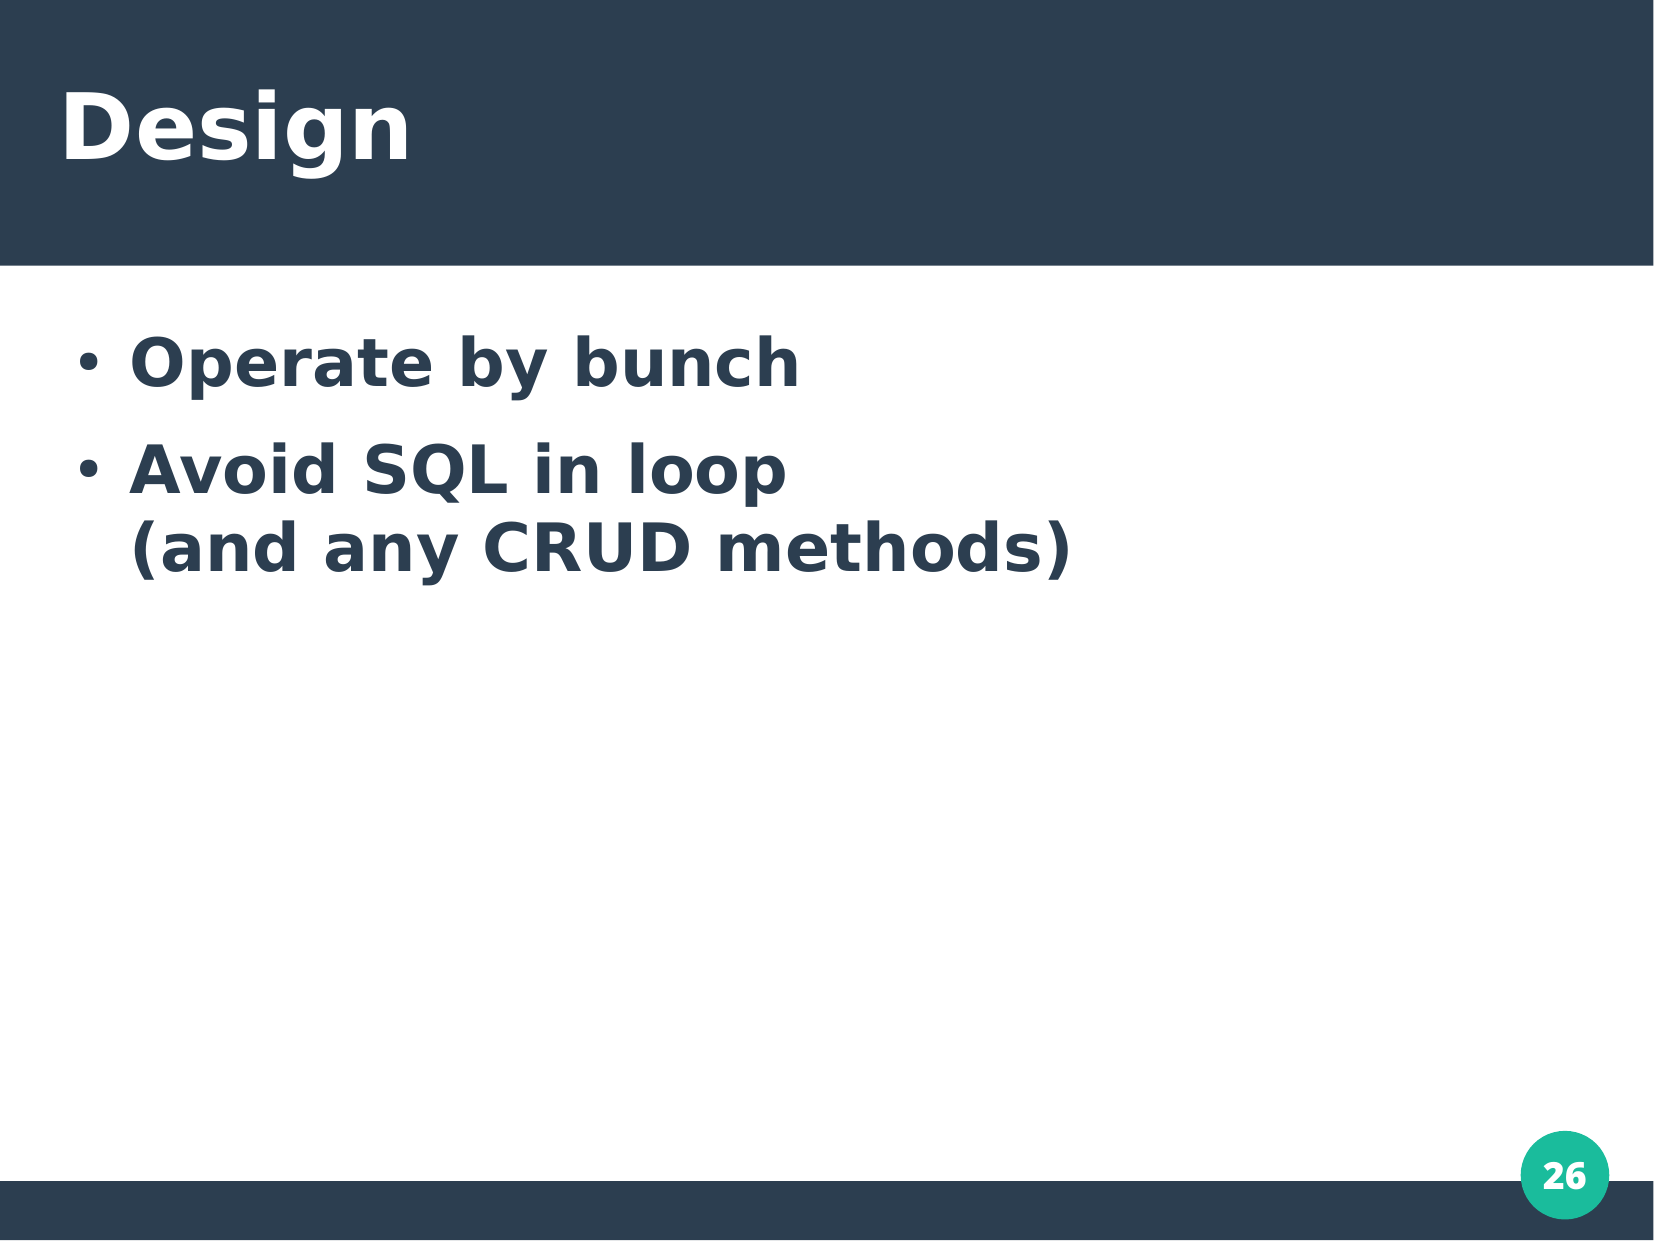

# Design
Operate by bunch
Avoid SQL in loop
(and any CRUD methods)
26